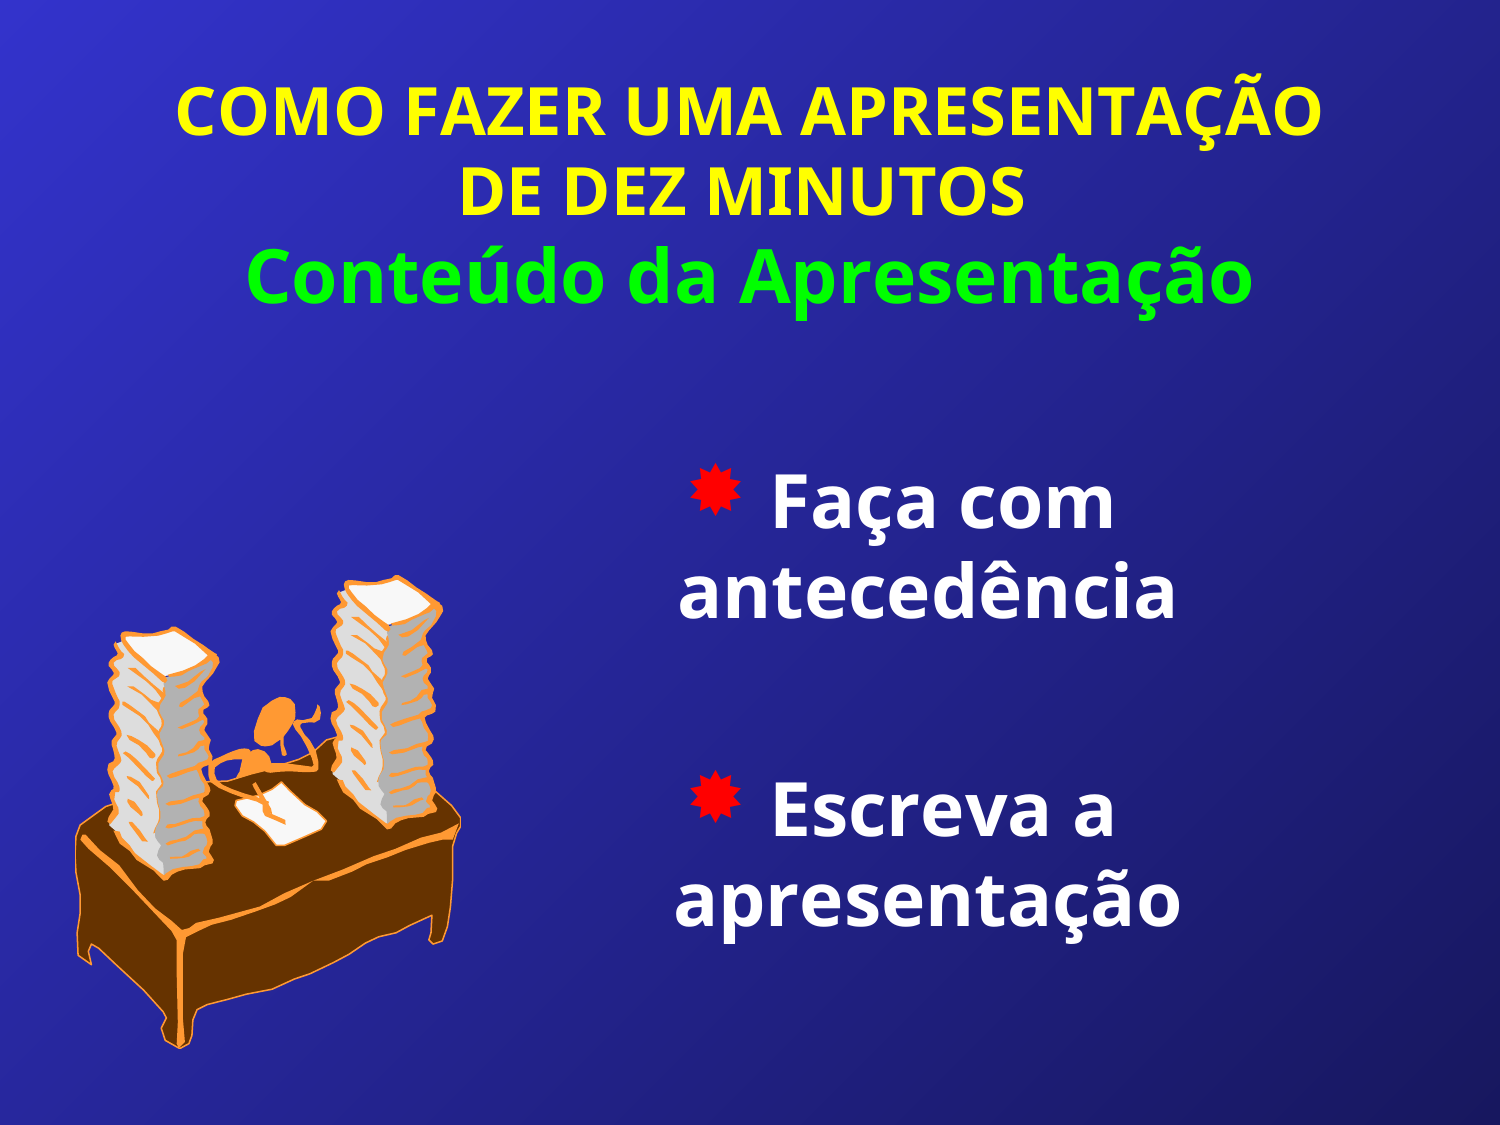

# COMO FAZER UMA APRESENTAÇÃO DE DEZ MINUTOS Conteúdo da Apresentação
 Faça com antecedência
 Escreva a apresentação